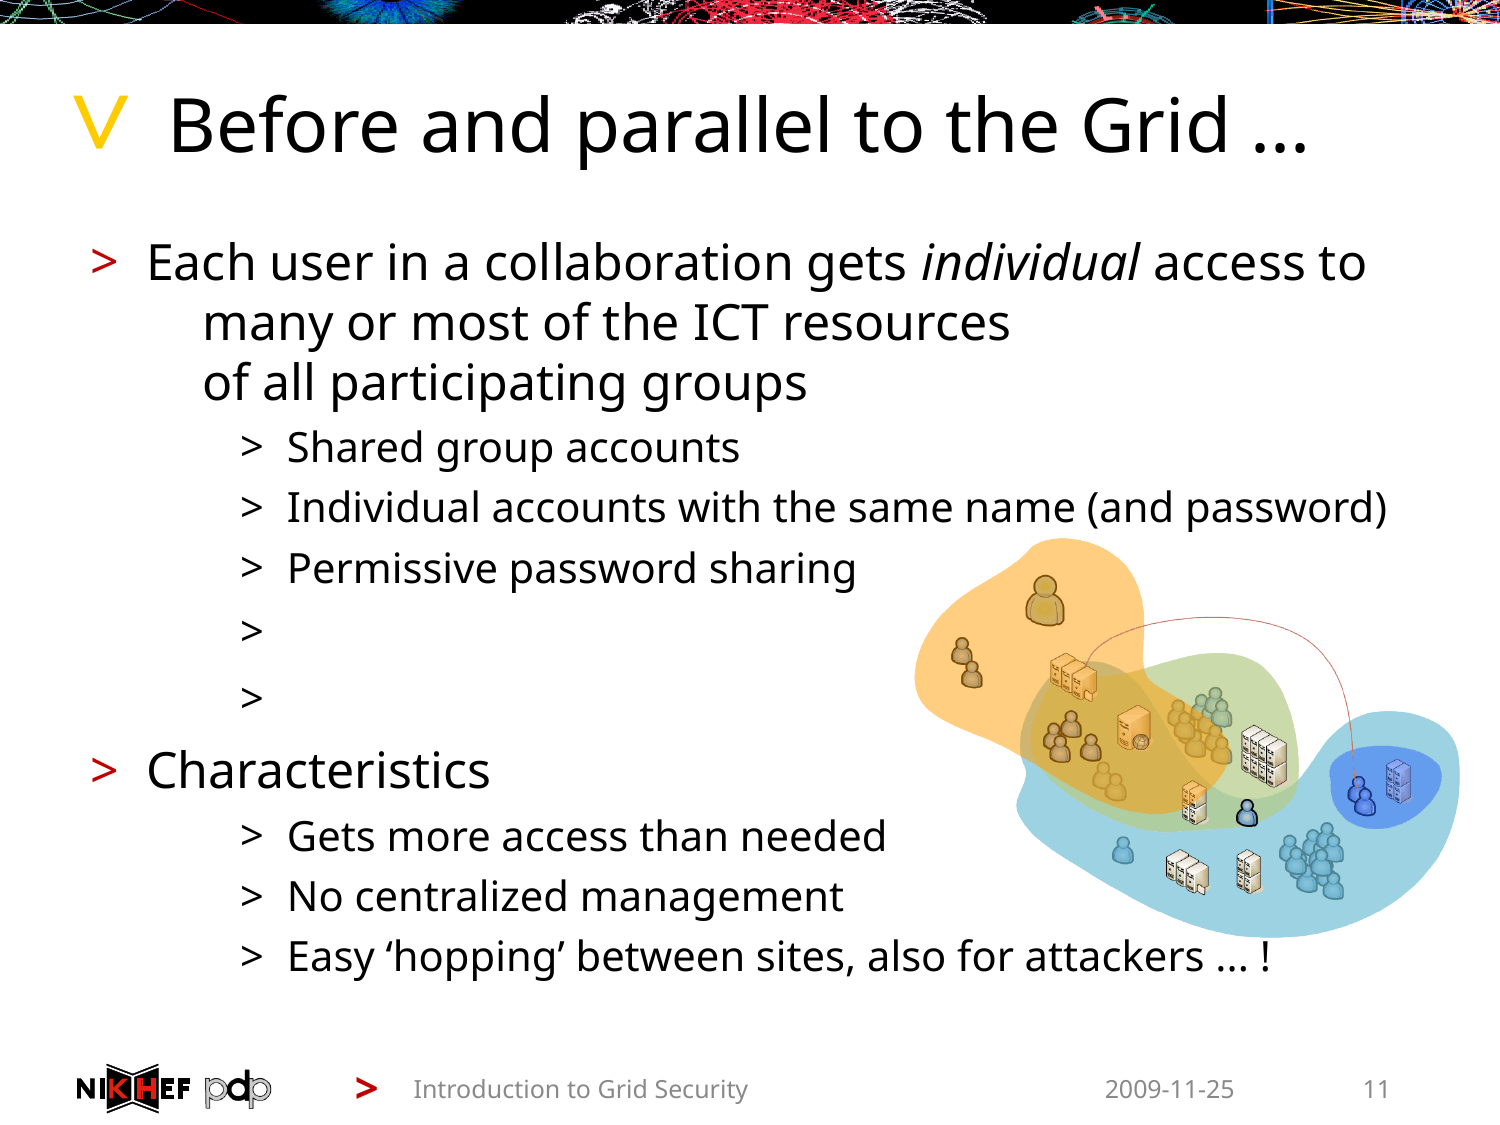

# Before and parallel to the Grid ...
Each user in a collaboration gets individual access to many or most of the ICT resources
of all participating groups
Shared group accounts
Individual accounts with the same name (and password)
Permissive password sharing
Characteristics
Gets more access than needed
No centralized management
Easy ‘hopping’ between sites, also for attackers ... !
Introduction to Grid Security
2009-11-25
11